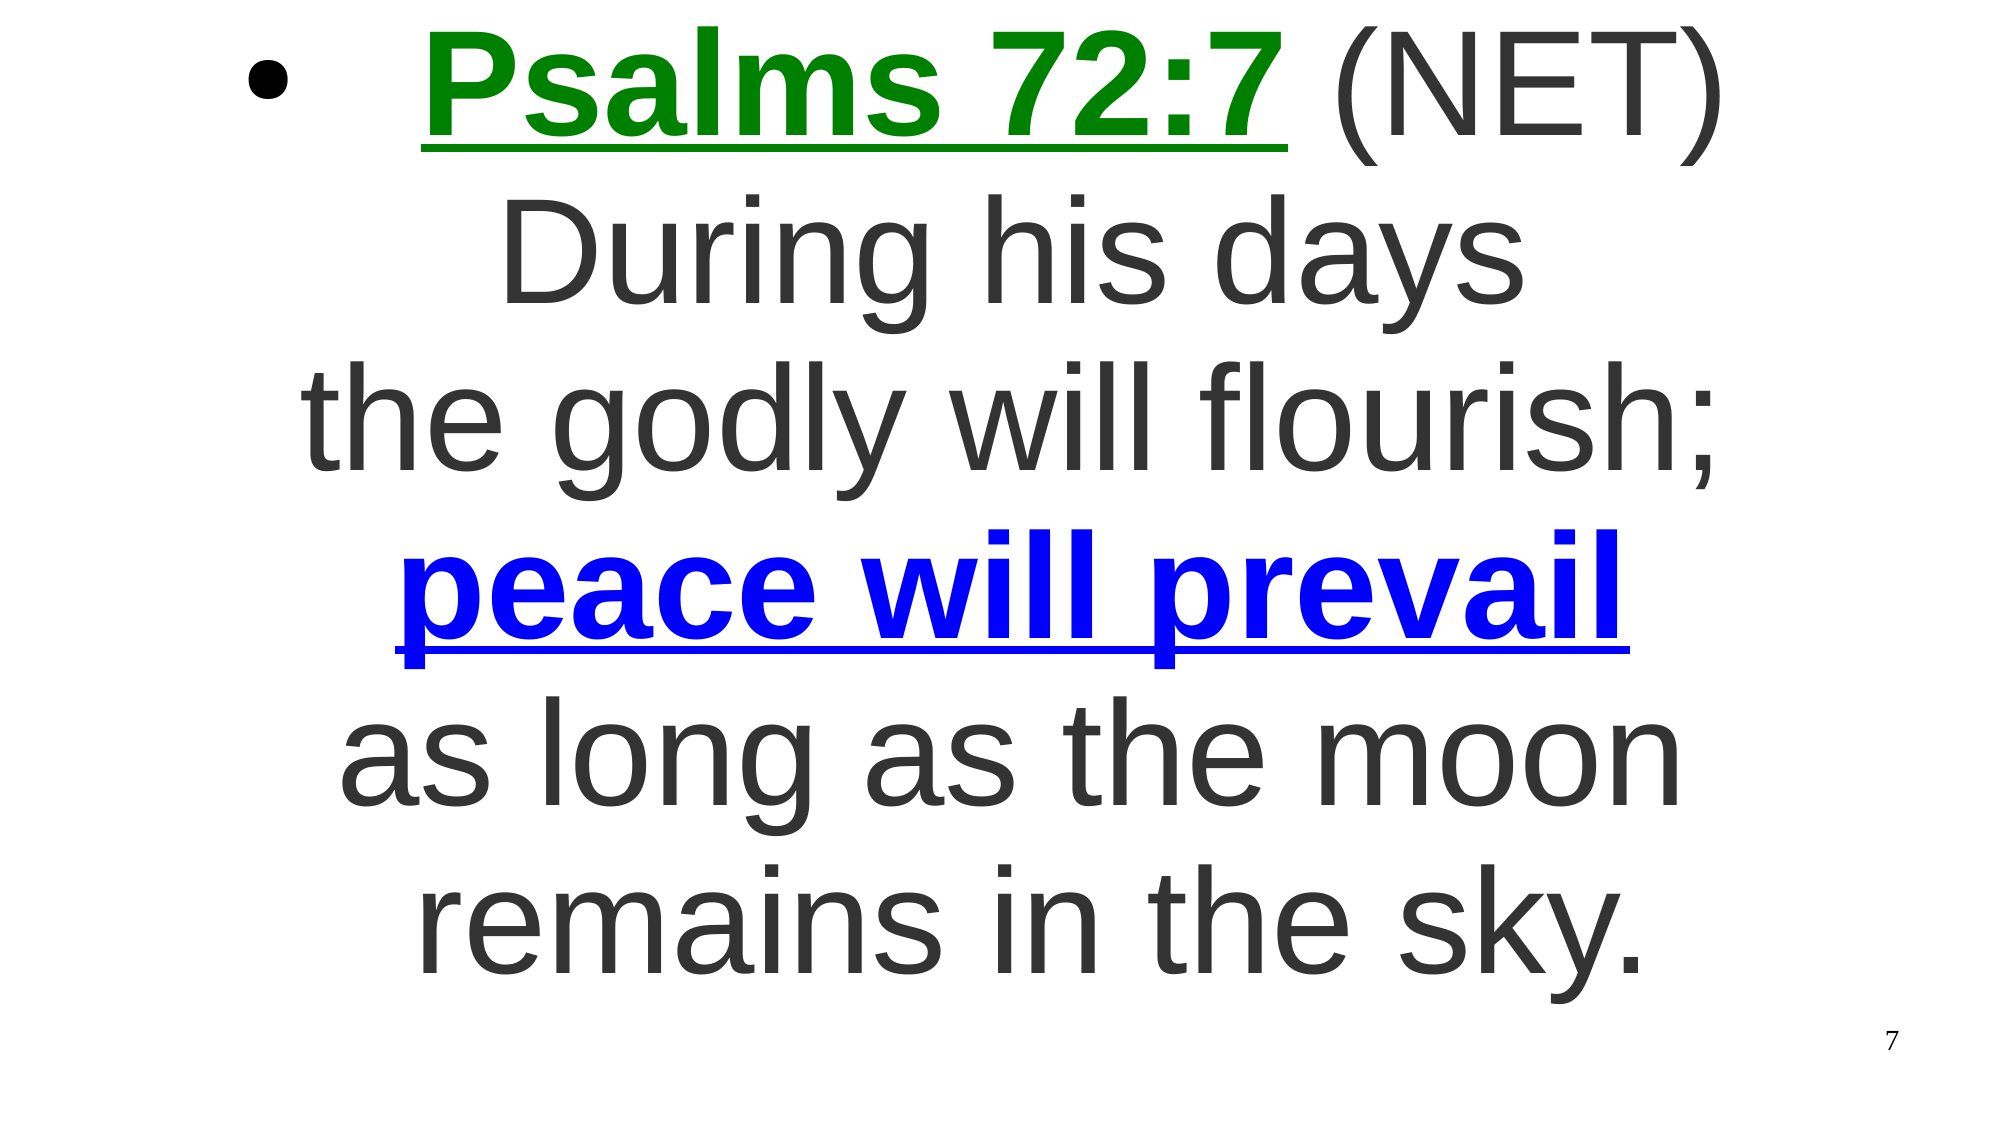

# Psalms 72:7 (NET) During his days the godly will flourish; peace will prevail as long as the moon remains in the sky.
7